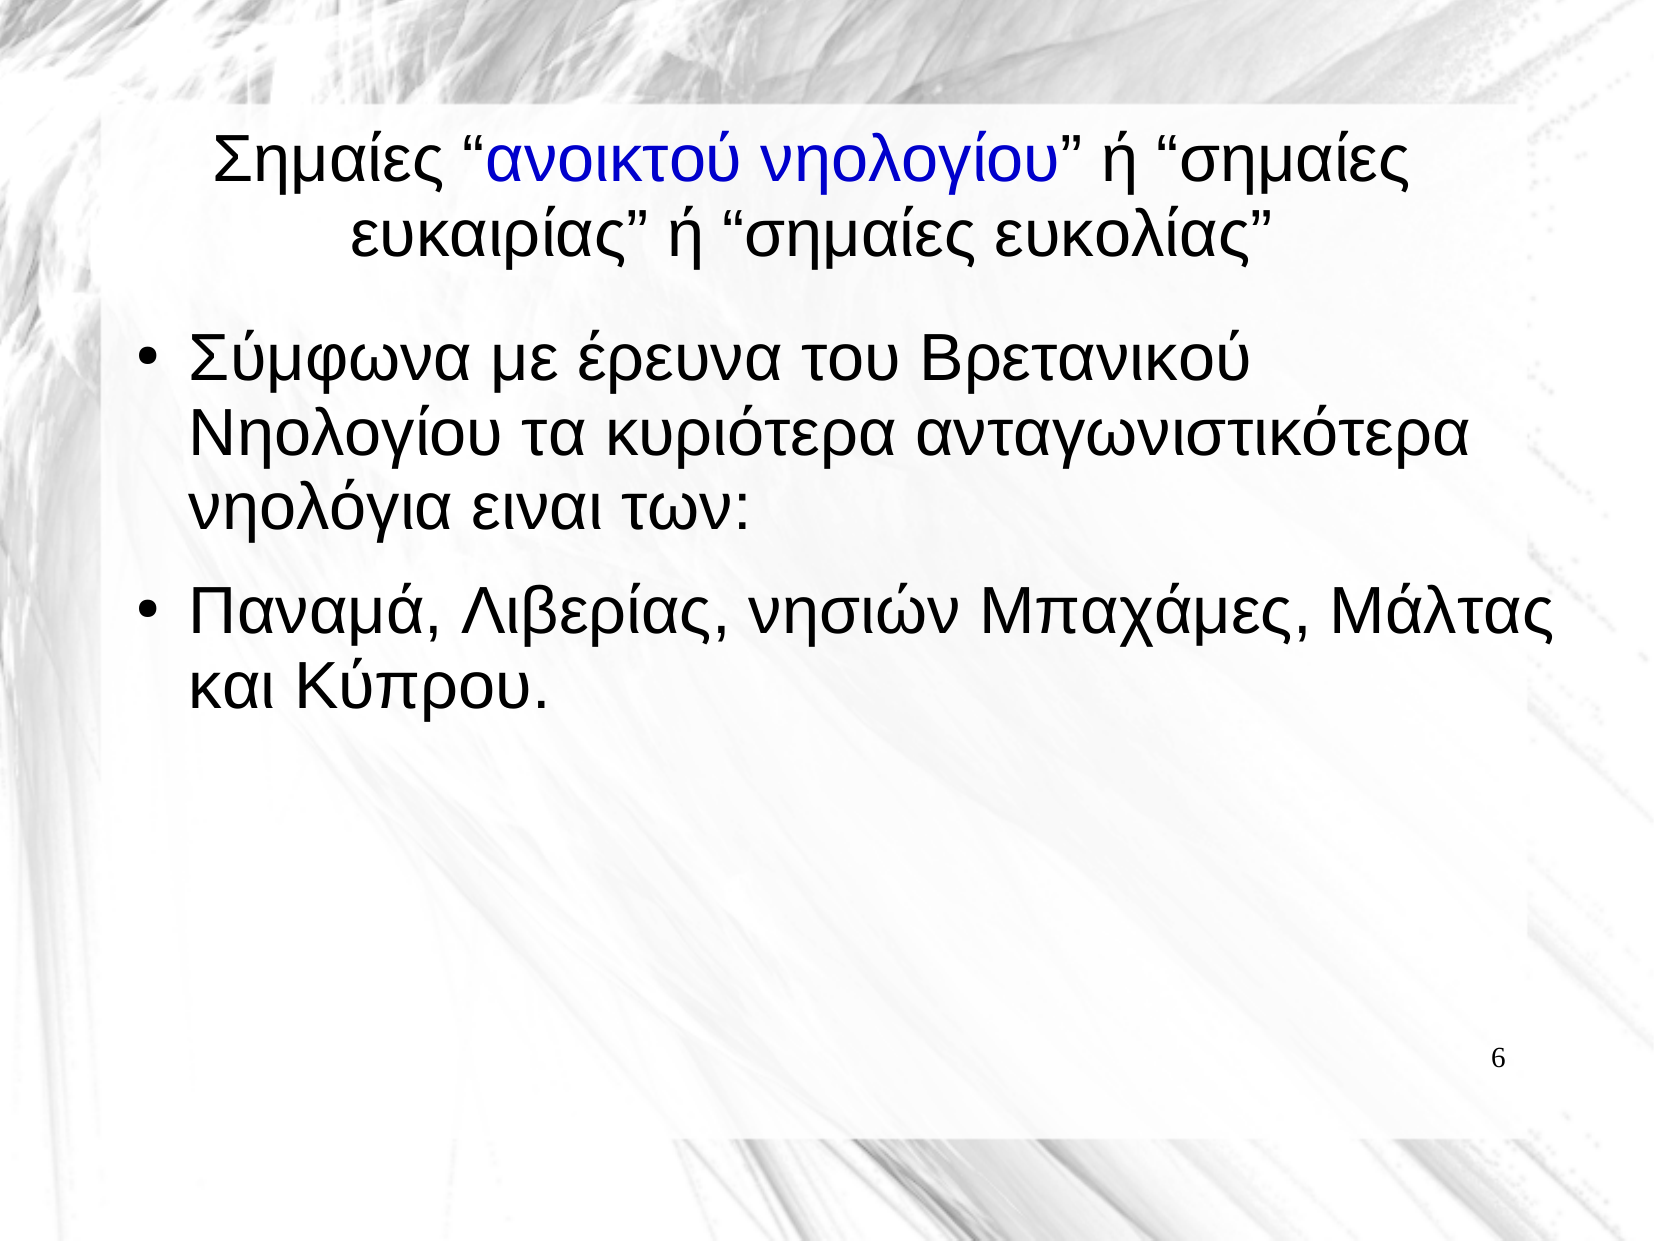

# Σημαίες “ανοικτού νηολογίου” ή “σημαίες ευκαιρίας” ή “σημαίες ευκολίας”
Σύμφωνα με έρευνα του Βρετανικού Νηολογίου τα κυριότερα ανταγωνιστικότερα νηολόγια ειναι των:
Παναμά, Λιβερίας, νησιών Μπαχάμες, Μάλτας και Κύπρου.
6